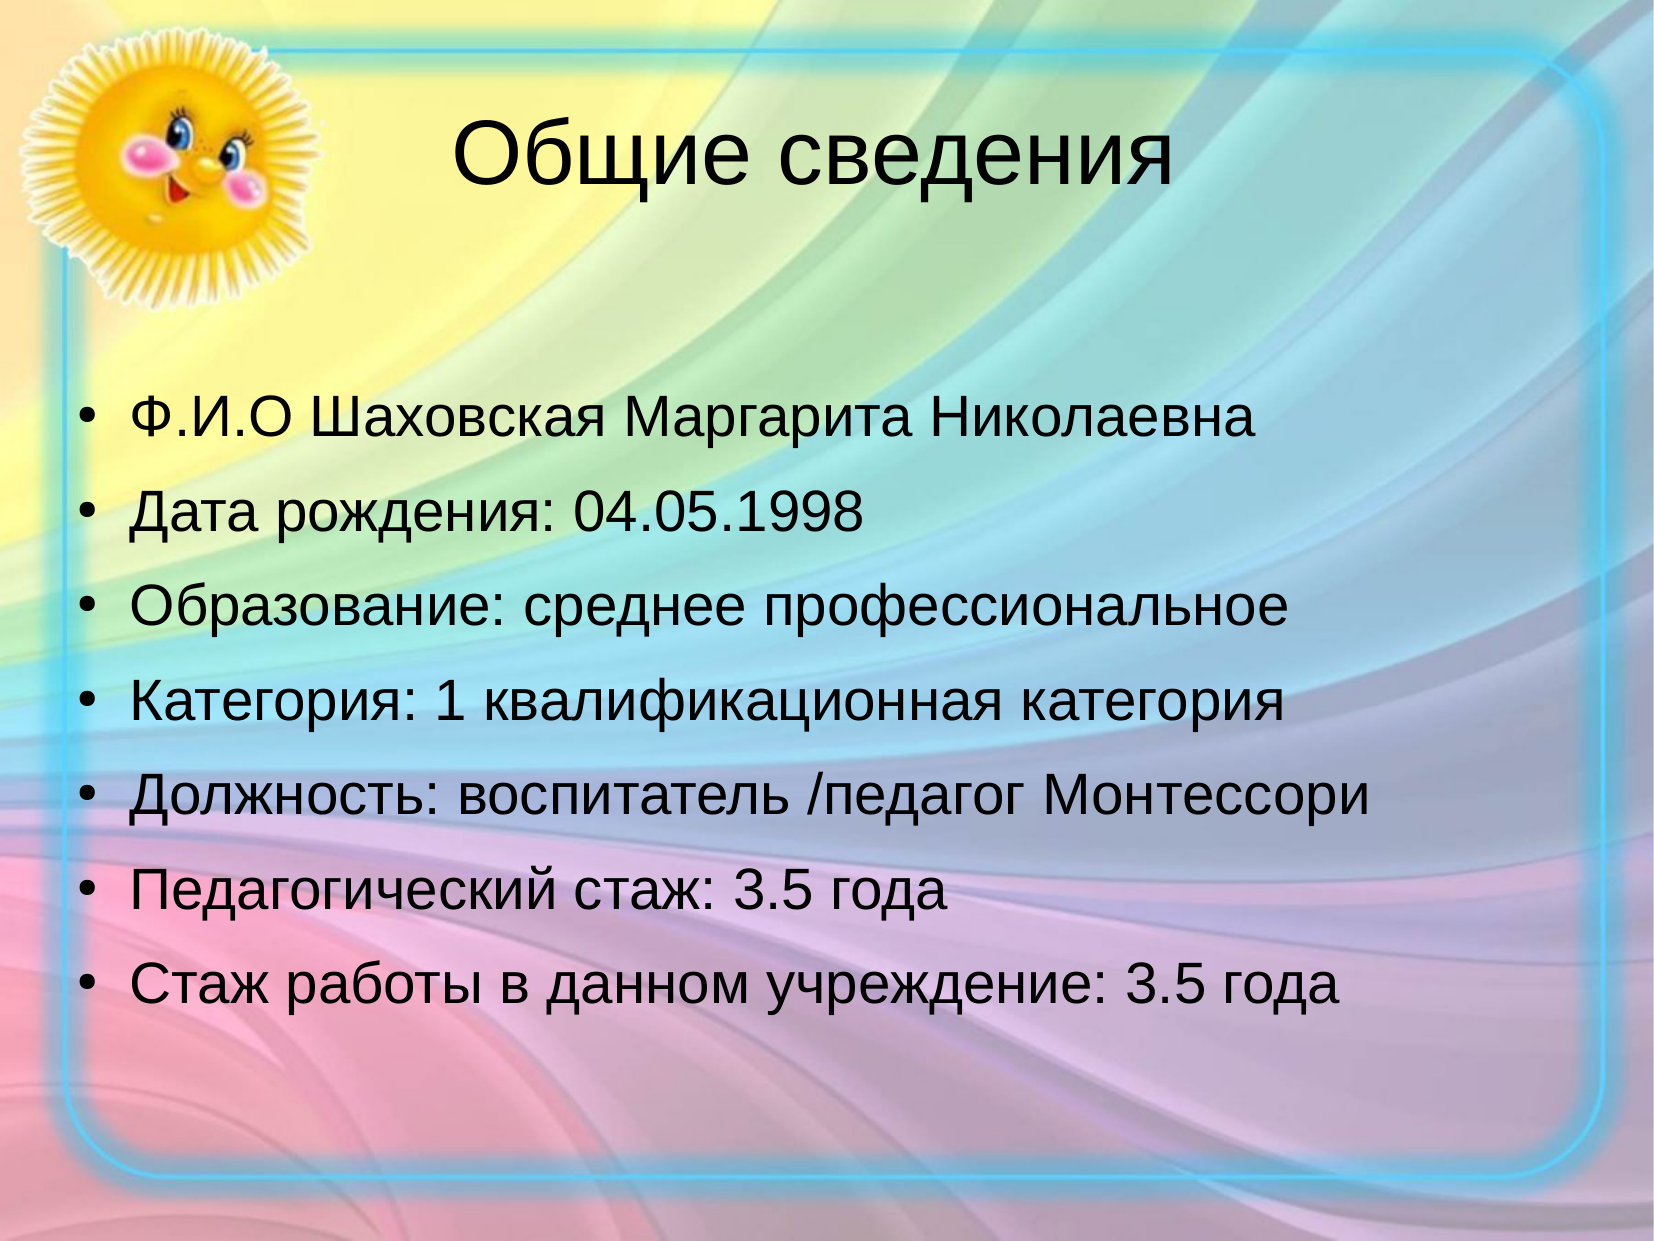

# Общие сведения
Ф.И.О Шаховская Маргарита Николаевна
Дата рождения: 04.05.1998
Образование: среднее профессиональное
Категория: 1 квалификационная категория
Должность: воспитатель /педагог Монтессори
Педагогический стаж: 3.5 года
Стаж работы в данном учреждение: 3.5 года